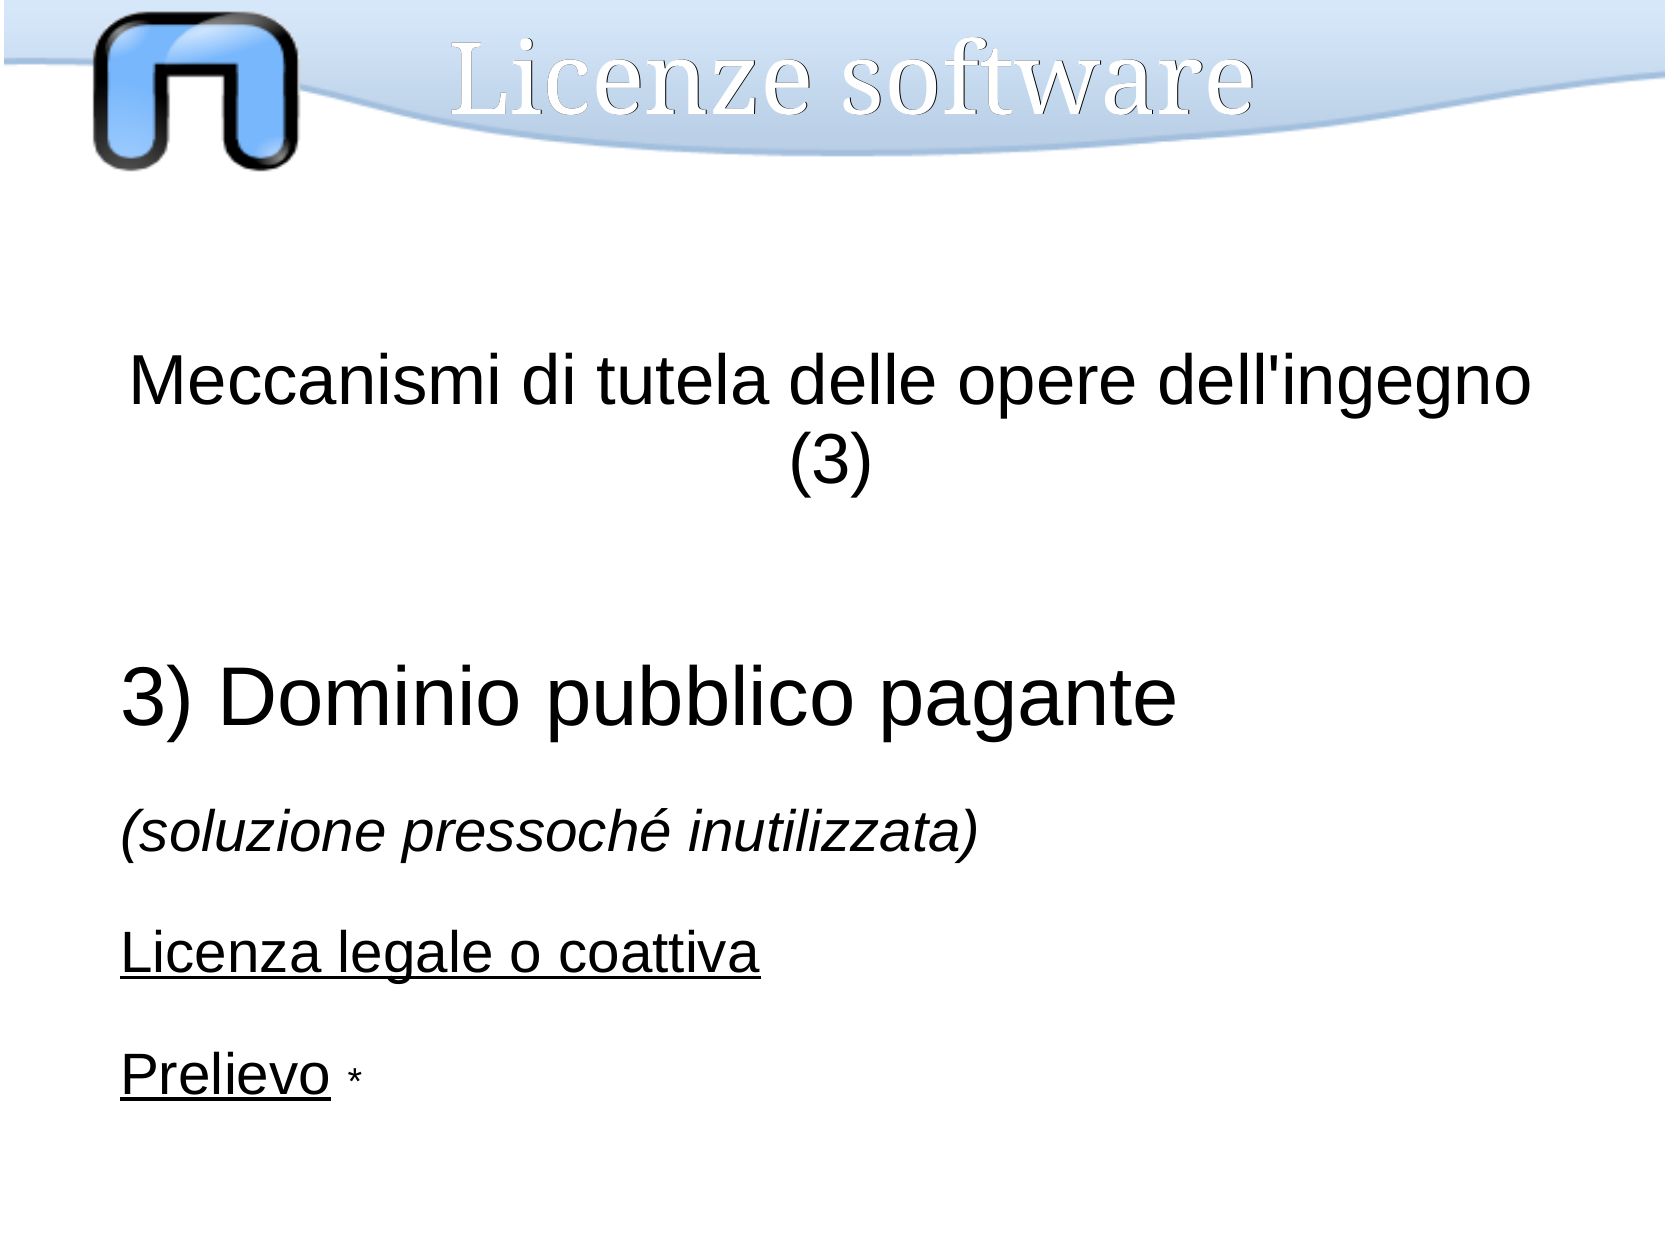

Licenze software
# Meccanismi di tutela delle opere dell'ingegno (3)
3) Dominio pubblico pagante
(soluzione pressoché inutilizzata)
Licenza legale o coattiva
Prelievo *